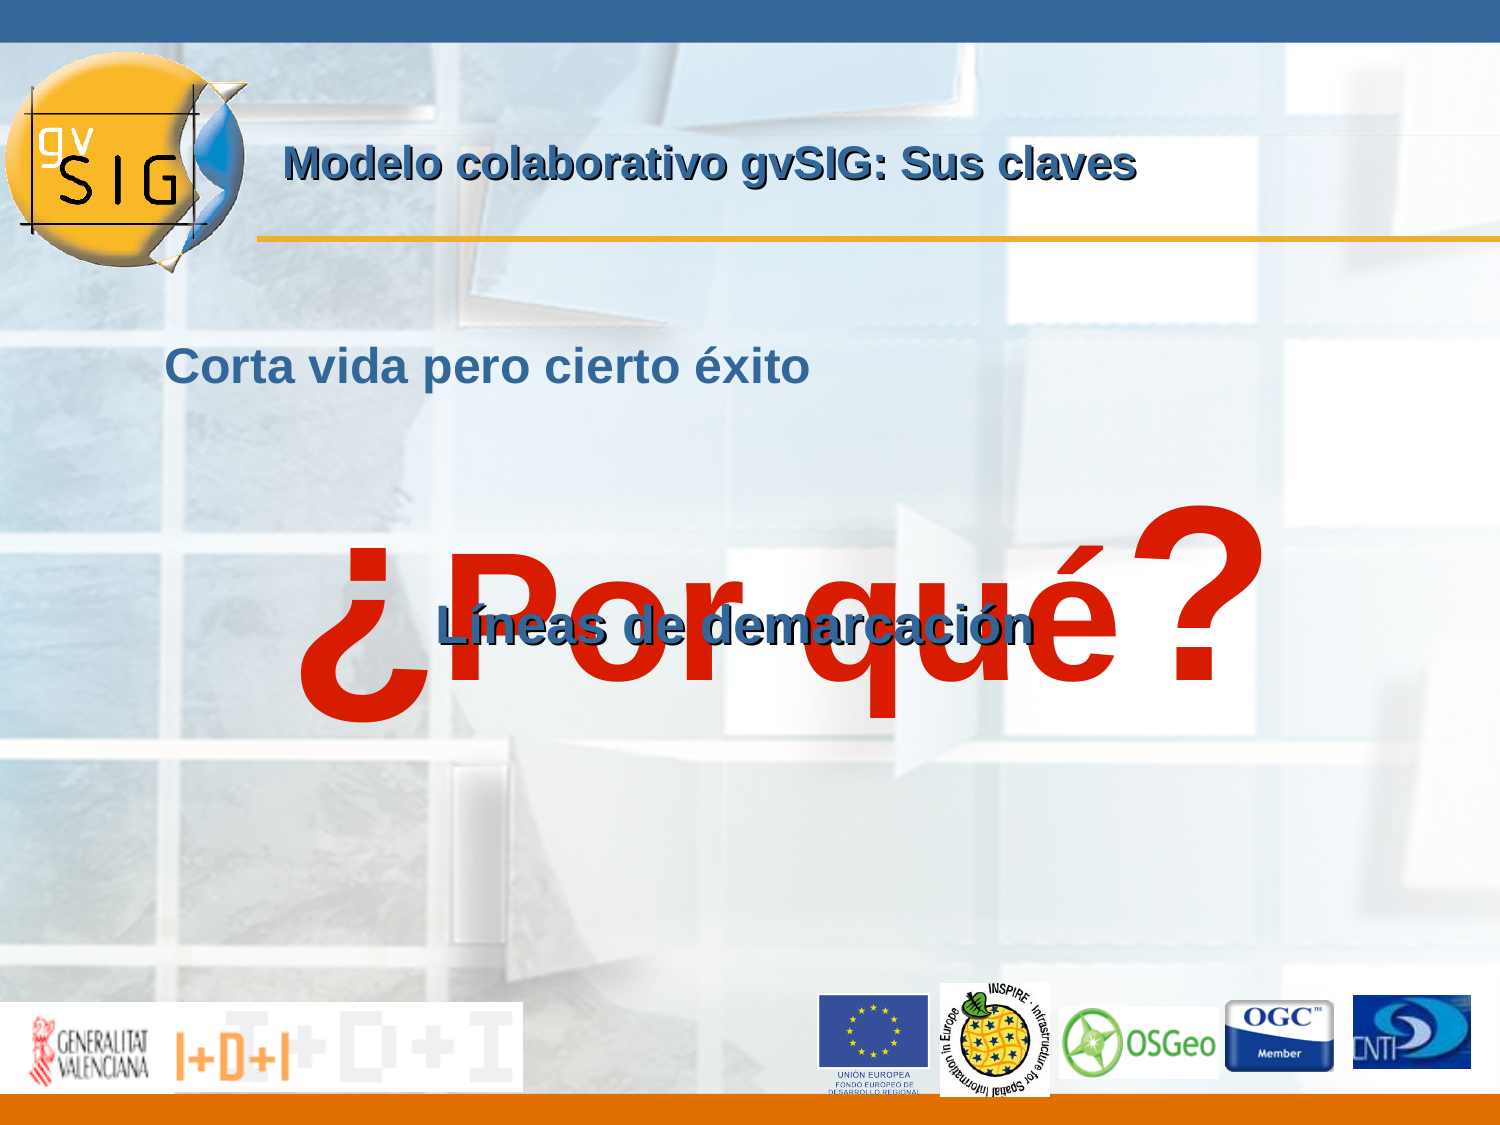

Modelo colaborativo gvSIG: Sus claves
 Corta vida pero cierto éxito
¿Por qué?
Líneas de demarcación